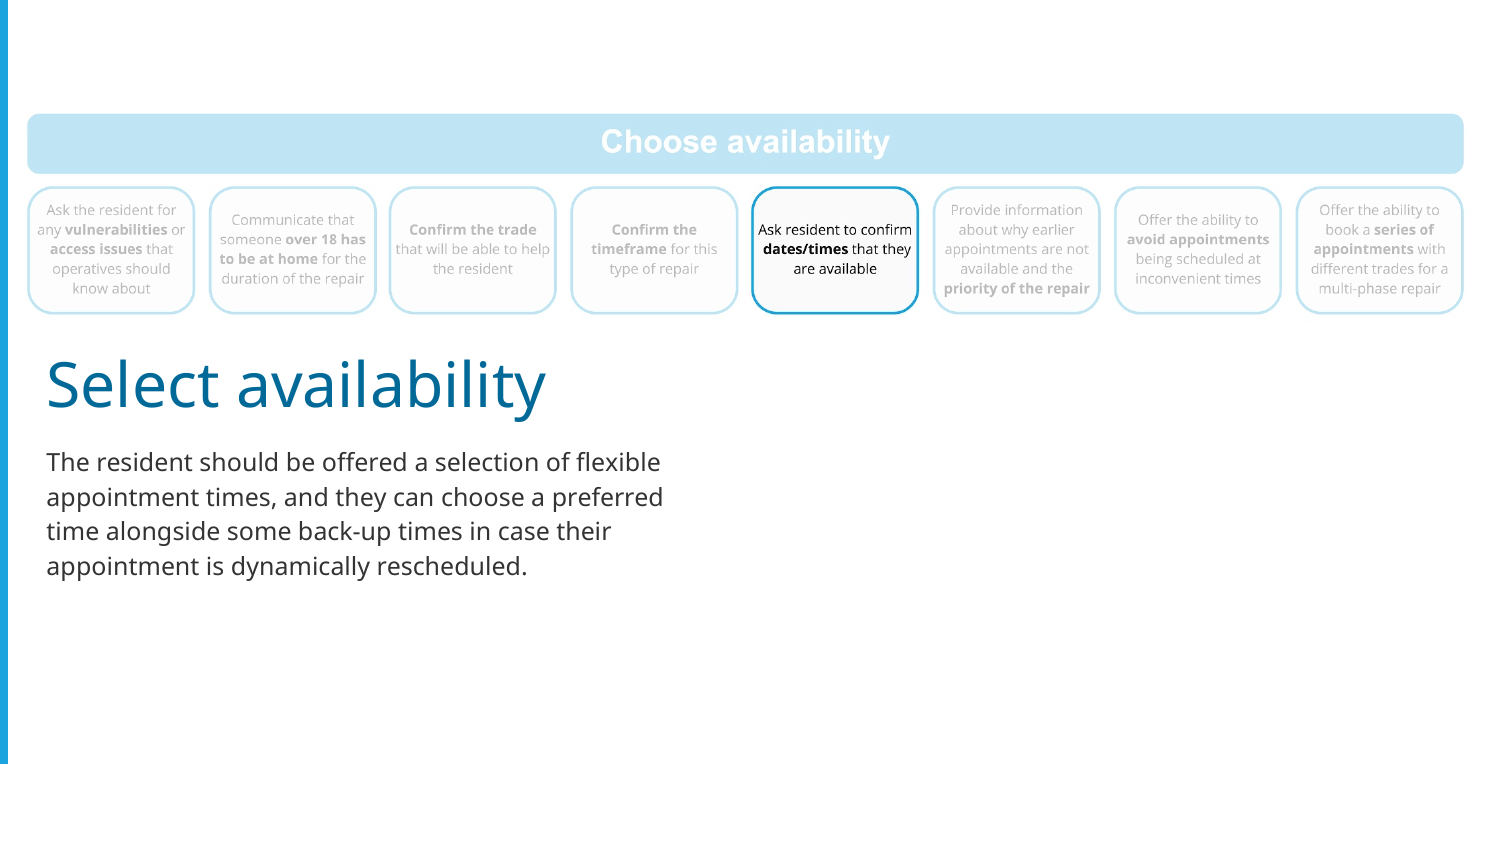

Select availability
The resident should be offered a selection of flexible appointment times, and they can choose a preferred time alongside some back-up times in case their appointment is dynamically rescheduled.